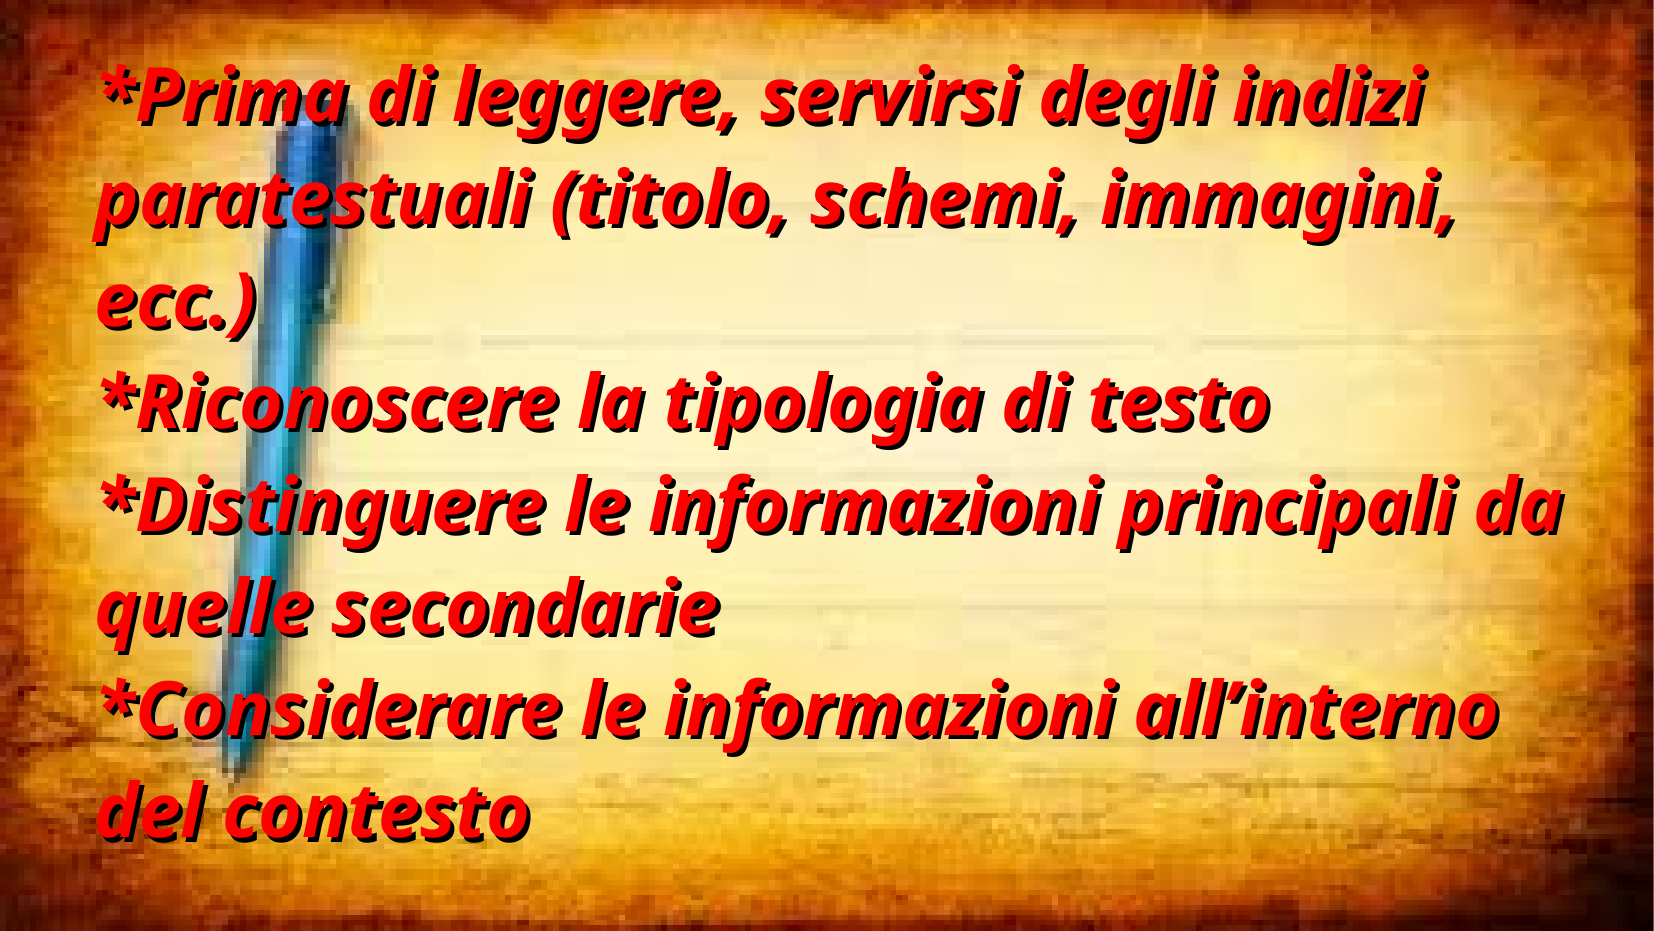

# *Prima di leggere, servirsi degli indizi paratestuali (titolo, schemi, immagini, ecc.)
*Riconoscere la tipologia di testo
*Distinguere le informazioni principali da quelle secondarie
*Considerare le informazioni all’interno del contesto